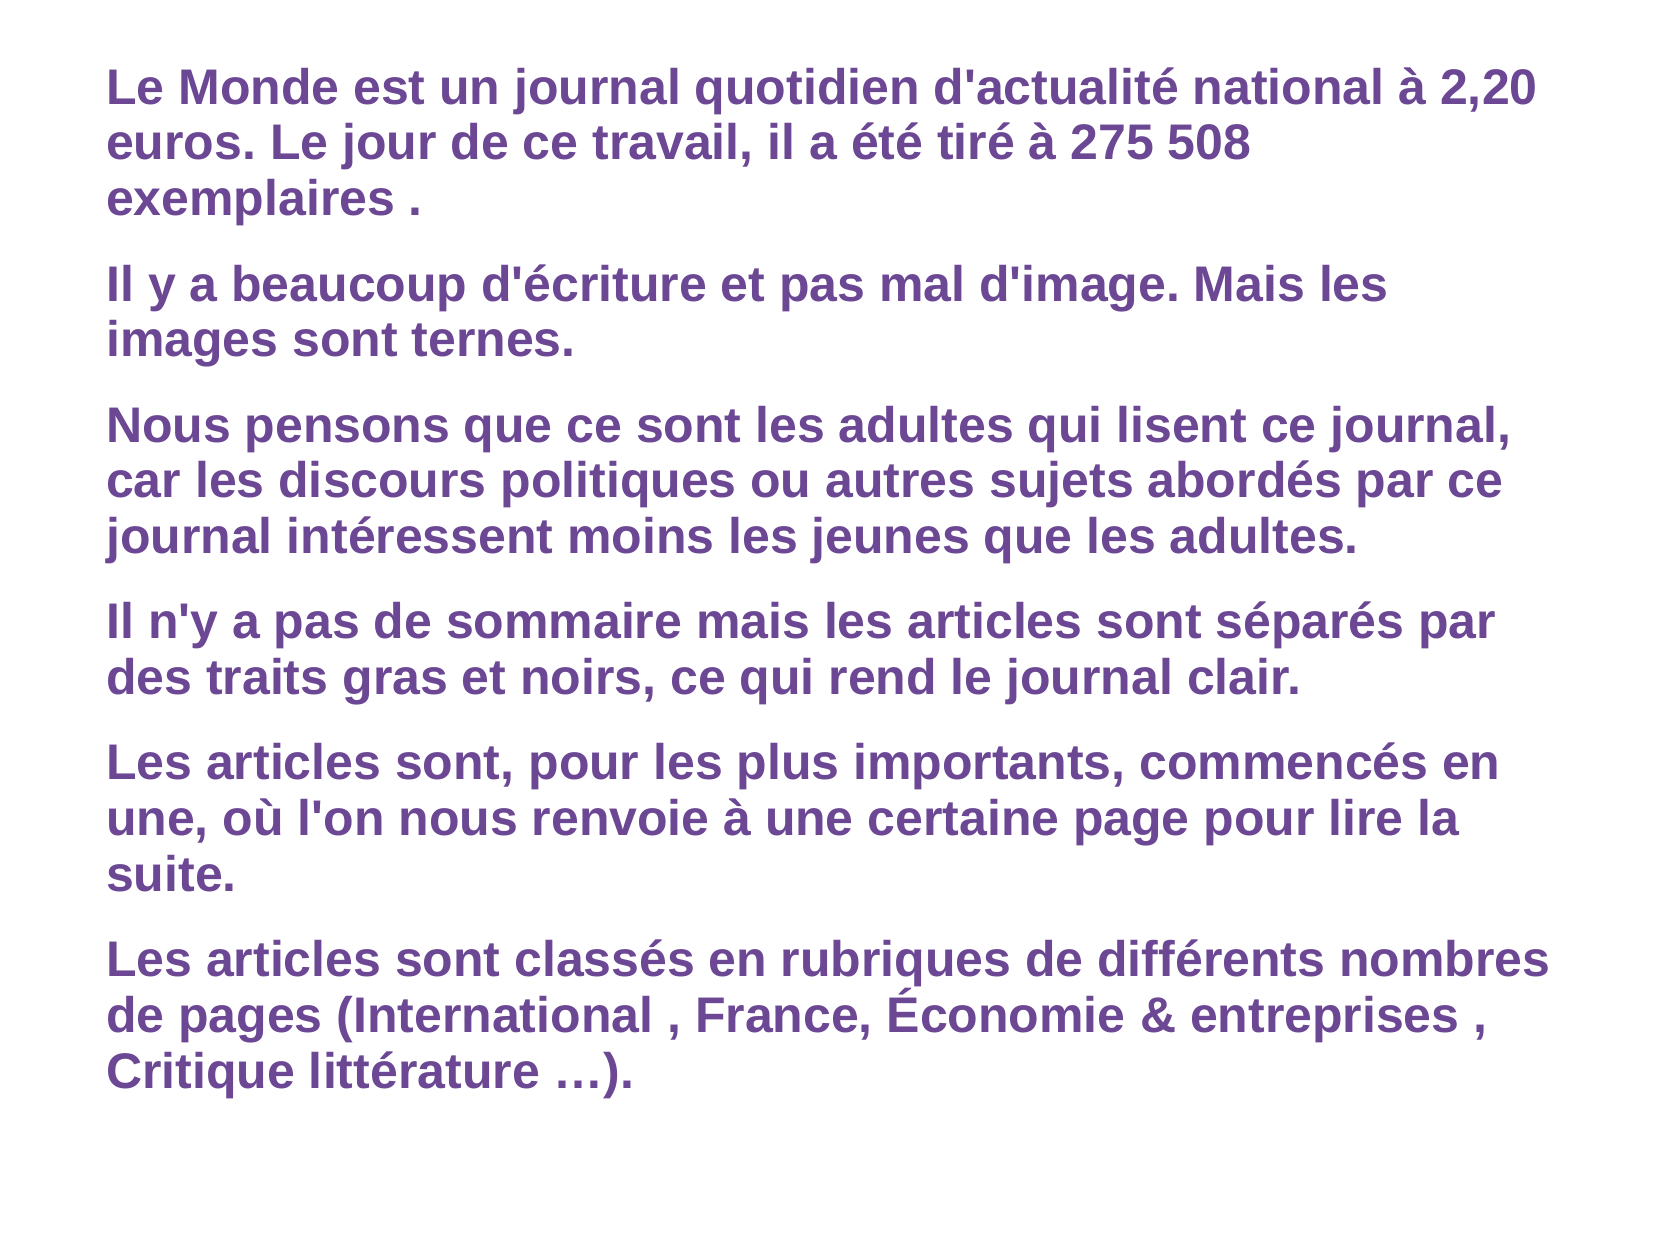

# Le Monde est un journal quotidien d'actualité national à 2,20 euros. Le jour de ce travail, il a été tiré à 275 508 exemplaires .
Il y a beaucoup d'écriture et pas mal d'image. Mais les images sont ternes.
Nous pensons que ce sont les adultes qui lisent ce journal, car les discours politiques ou autres sujets abordés par ce journal intéressent moins les jeunes que les adultes.
Il n'y a pas de sommaire mais les articles sont séparés par des traits gras et noirs, ce qui rend le journal clair.
Les articles sont, pour les plus importants, commencés en une, où l'on nous renvoie à une certaine page pour lire la suite.
Les articles sont classés en rubriques de différents nombres de pages (International , France, Économie & entreprises , Critique littérature …).